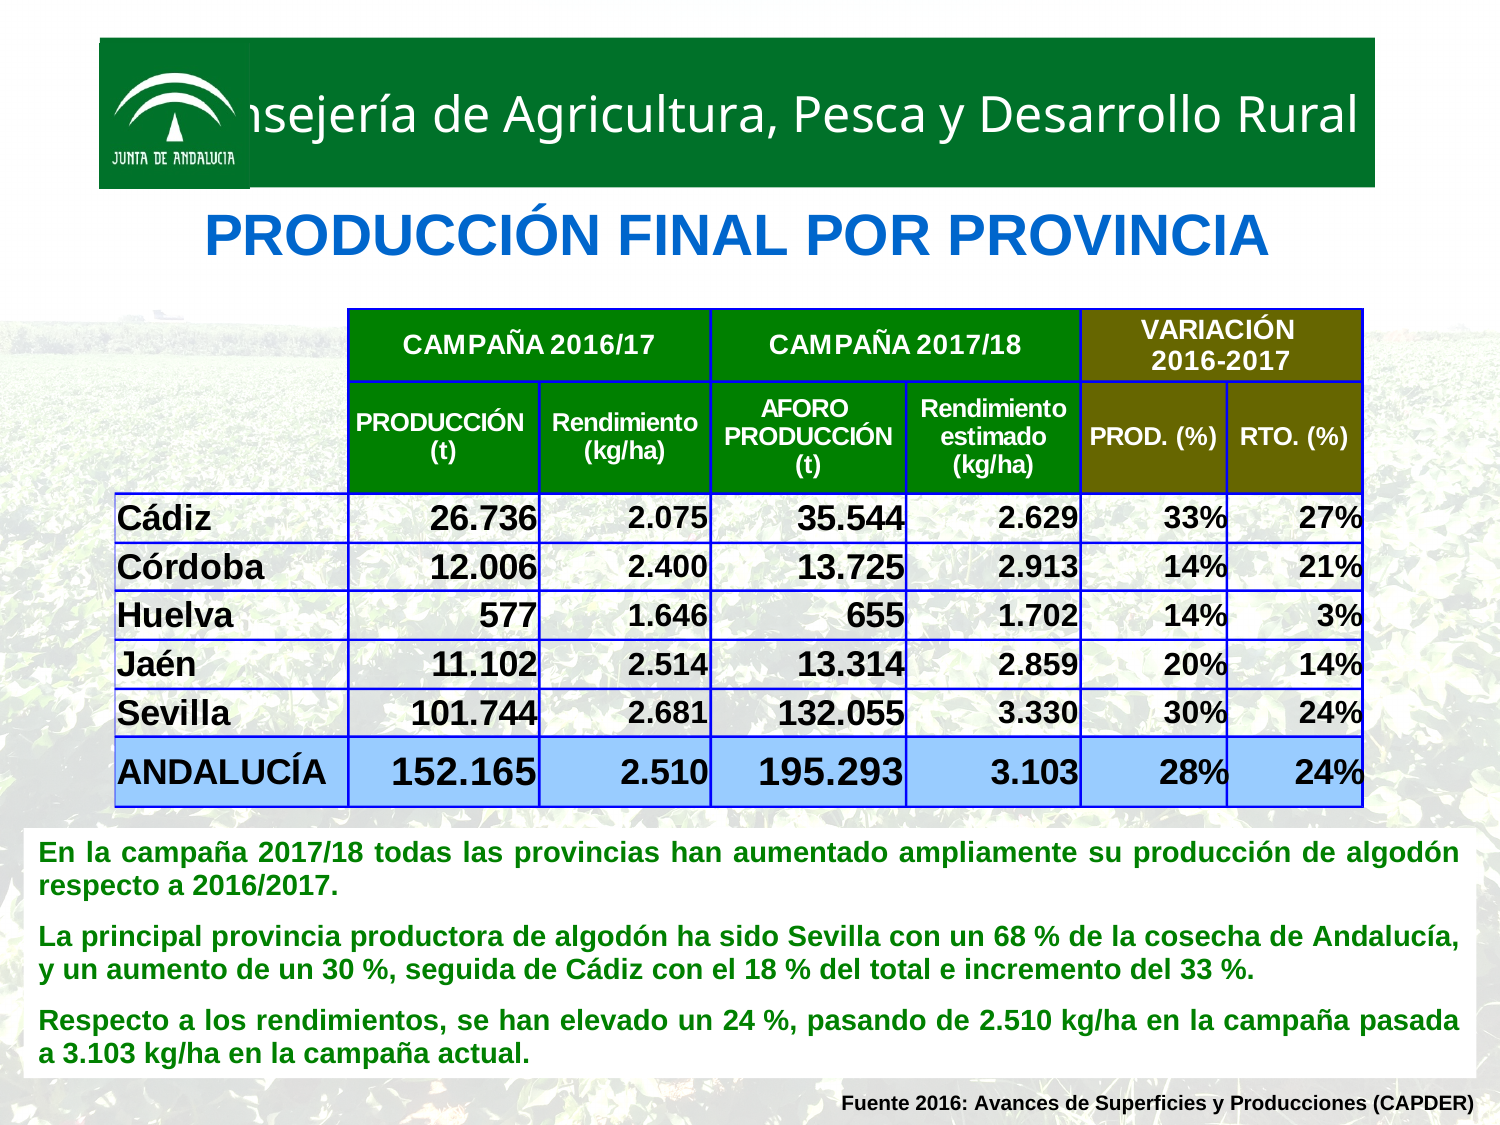

# Consejería de Agricultura, Pesca y Desarrollo Rural
PRODUCCIÓN FINAL POR PROVINCIA
En la campaña 2017/18 todas las provincias han aumentado ampliamente su producción de algodón respecto a 2016/2017.
La principal provincia productora de algodón ha sido Sevilla con un 68 % de la cosecha de Andalucía, y un aumento de un 30 %, seguida de Cádiz con el 18 % del total e incremento del 33 %.
Respecto a los rendimientos, se han elevado un 24 %, pasando de 2.510 kg/ha en la campaña pasada a 3.103 kg/ha en la campaña actual.
Fuente 2016: Avances de Superficies y Producciones (CAPDER)